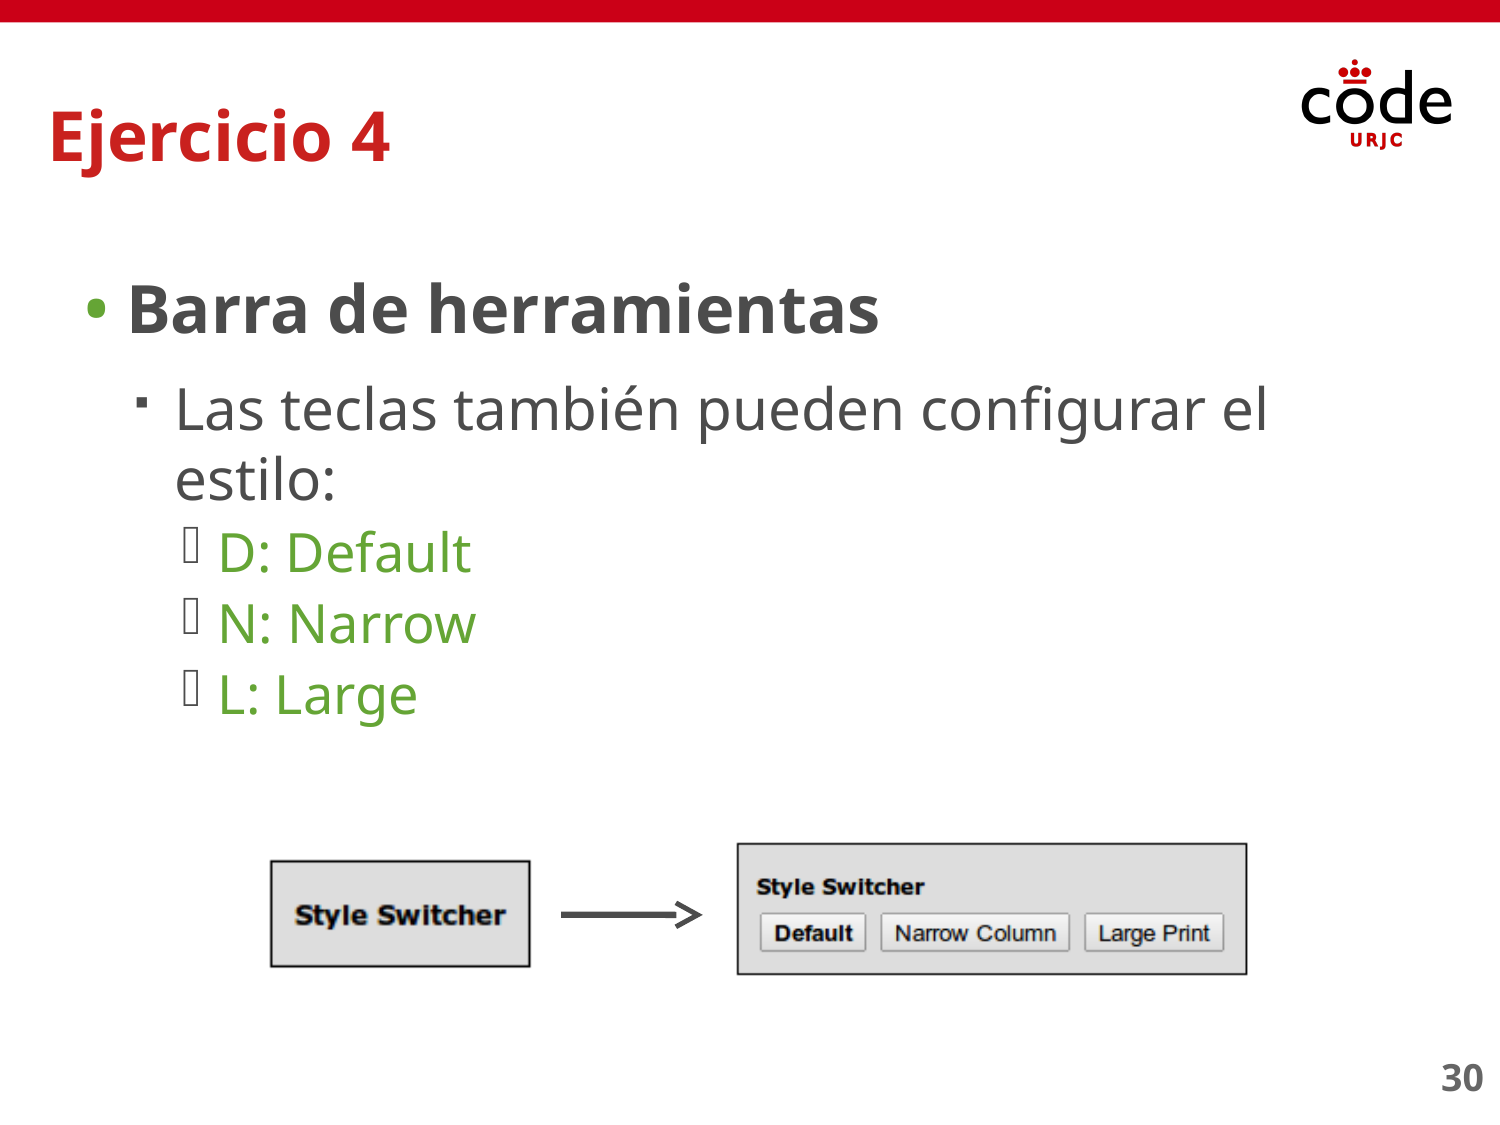

# Ejercicio 4
Barra de herramientas
Las teclas también pueden configurar el estilo:
D: Default
N: Narrow
L: Large